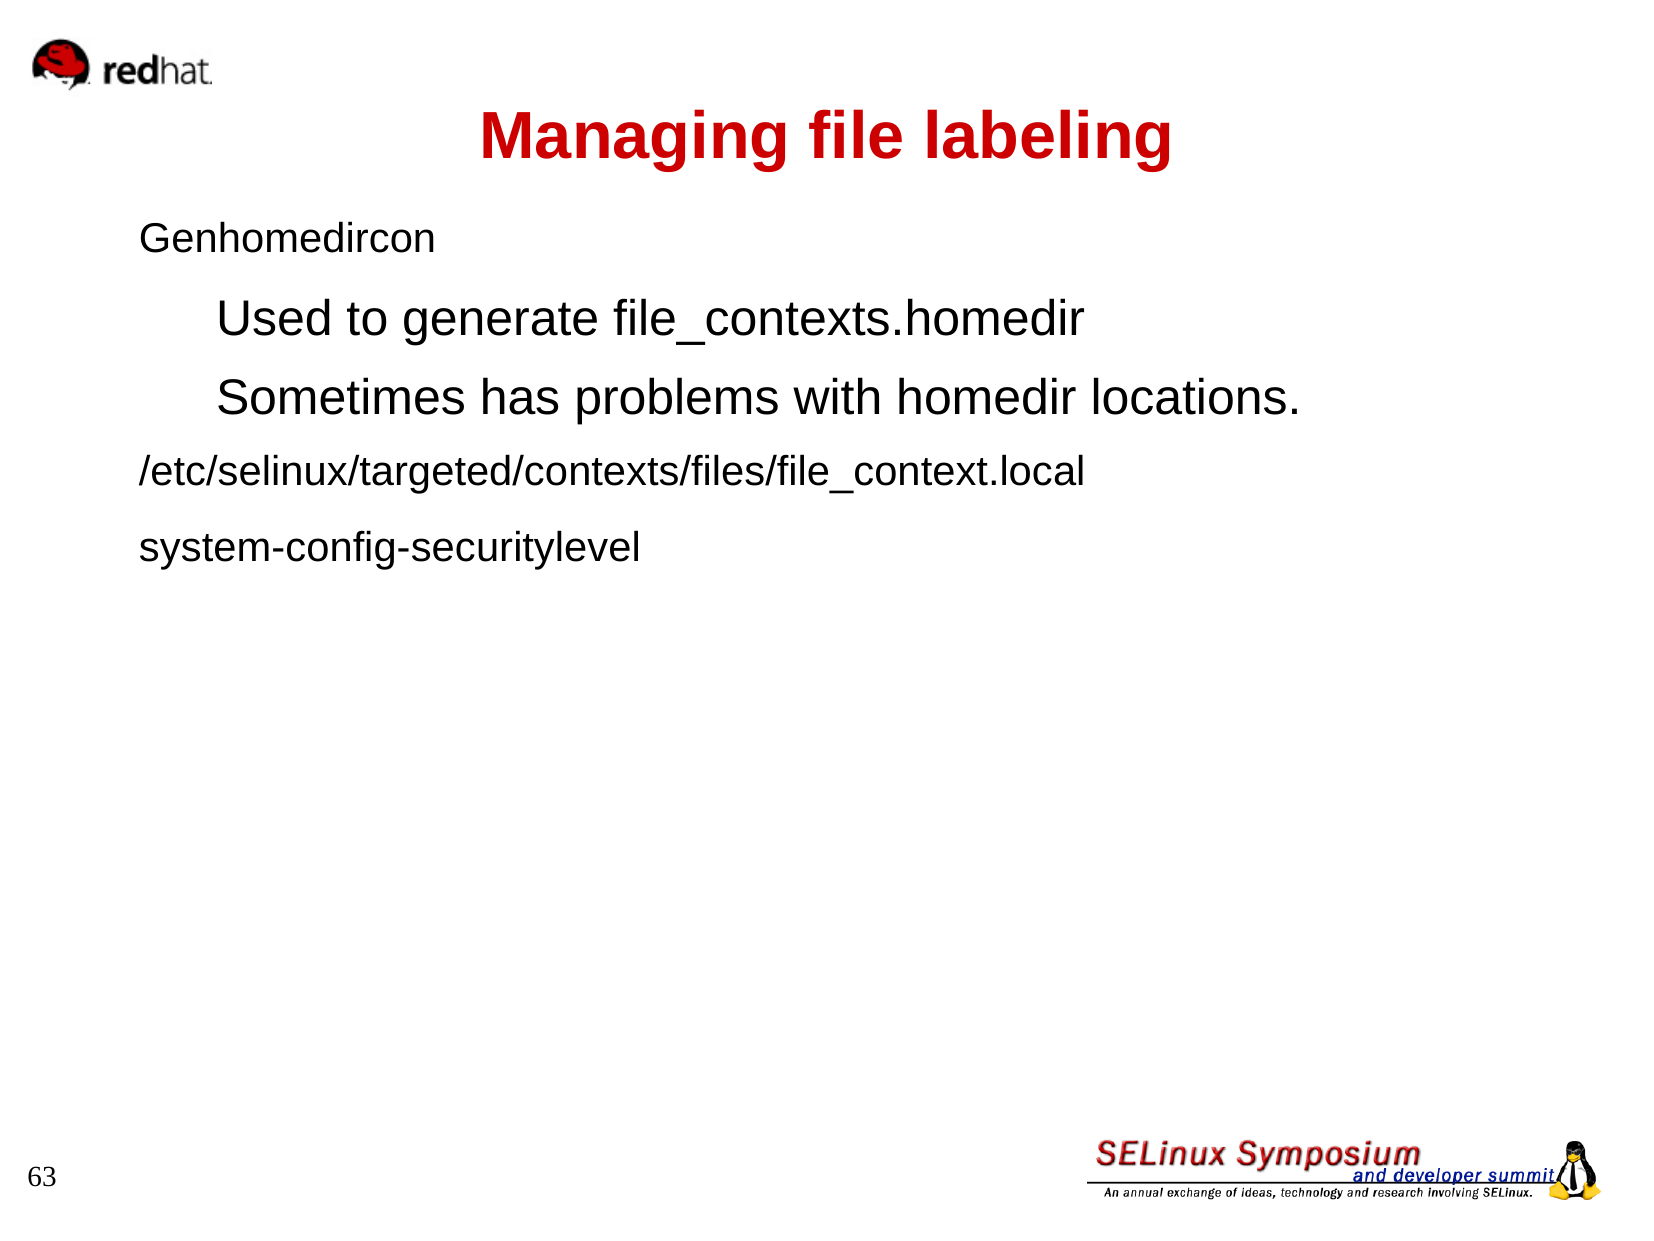

# Managing file labeling
Genhomedircon
Used to generate file_contexts.homedir
Sometimes has problems with homedir locations.
/etc/selinux/targeted/contexts/files/file_context.local
system-config-securitylevel